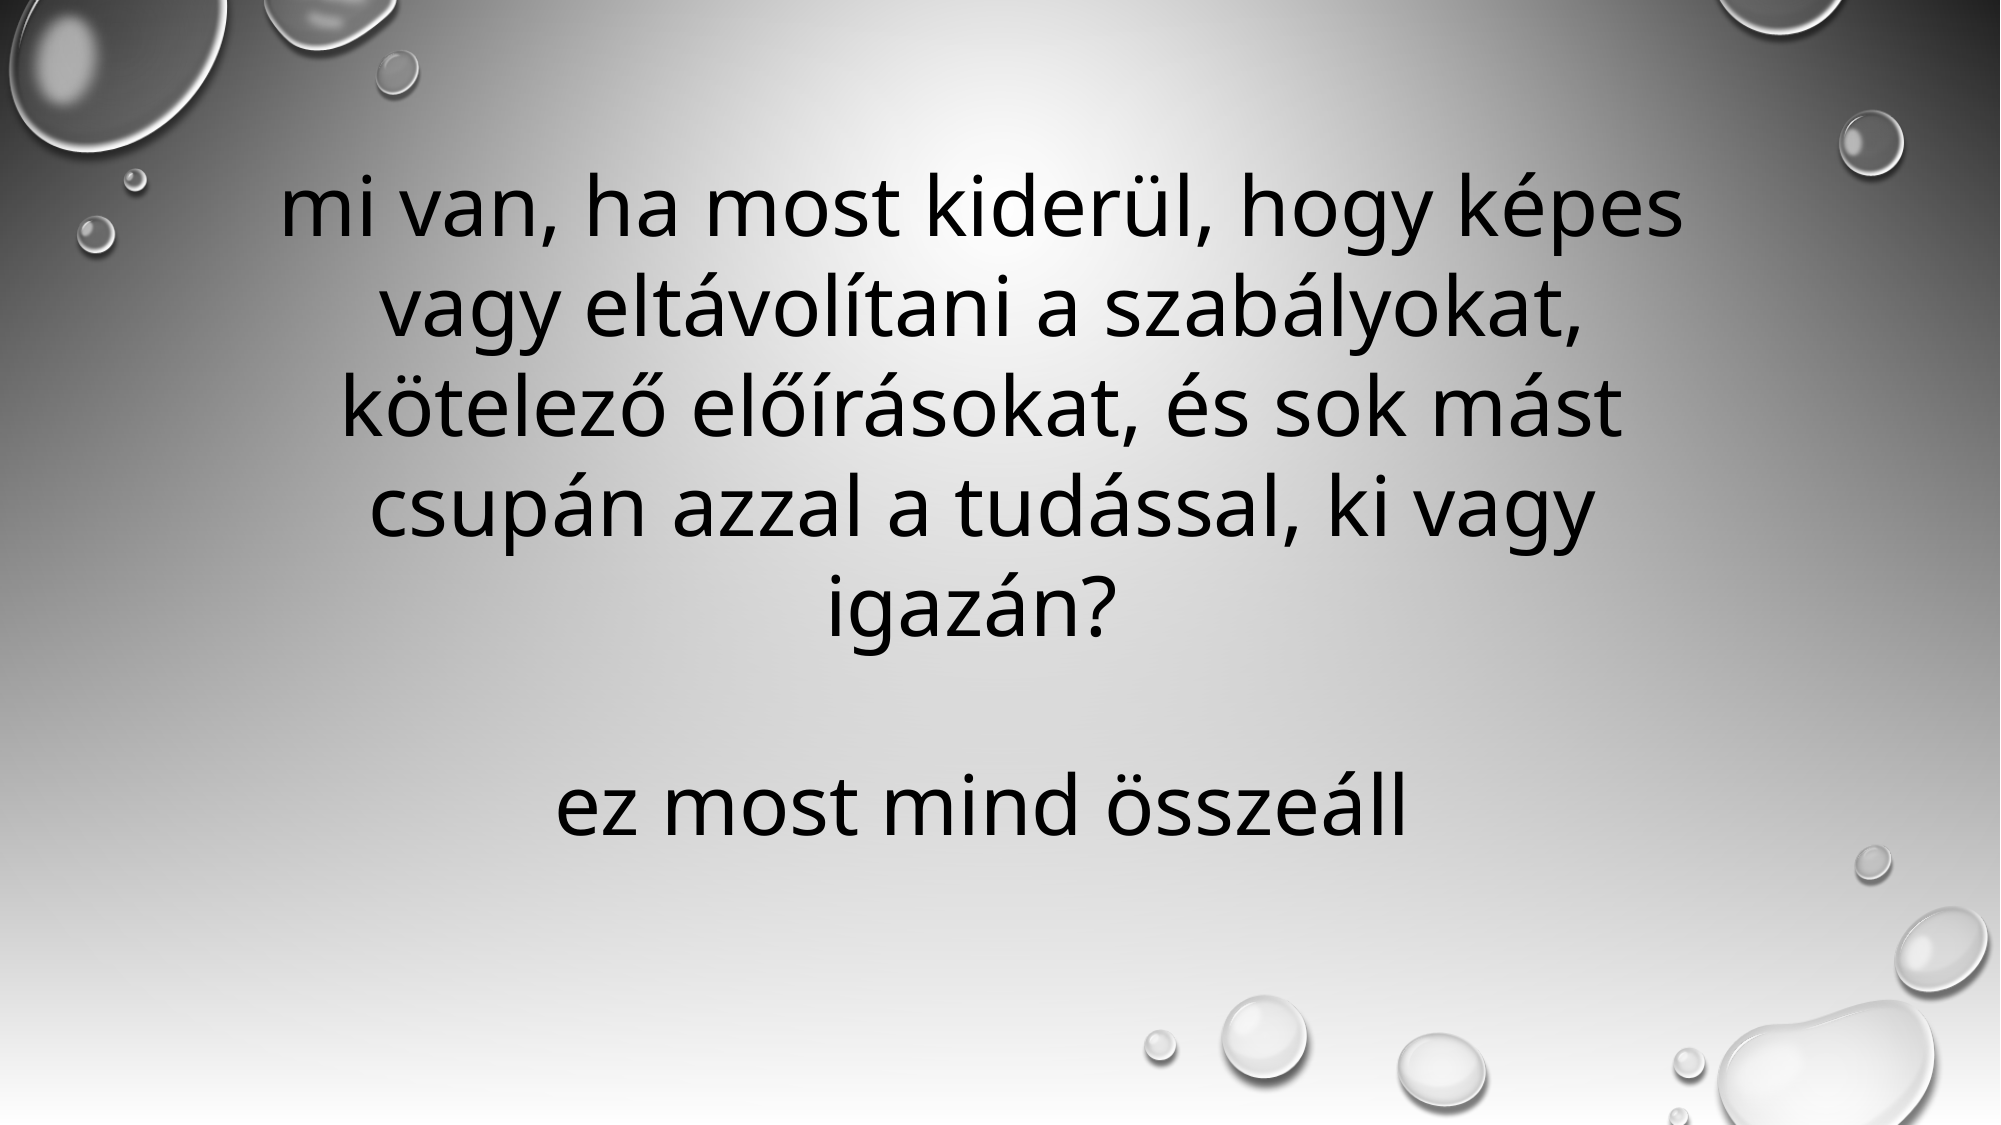

mi van, ha most kiderül, hogy képes vagy eltávolítani a szabályokat, kötelező előírásokat, és sok mást csupán azzal a tudással, ki vagy igazán?
ez most mind összeáll